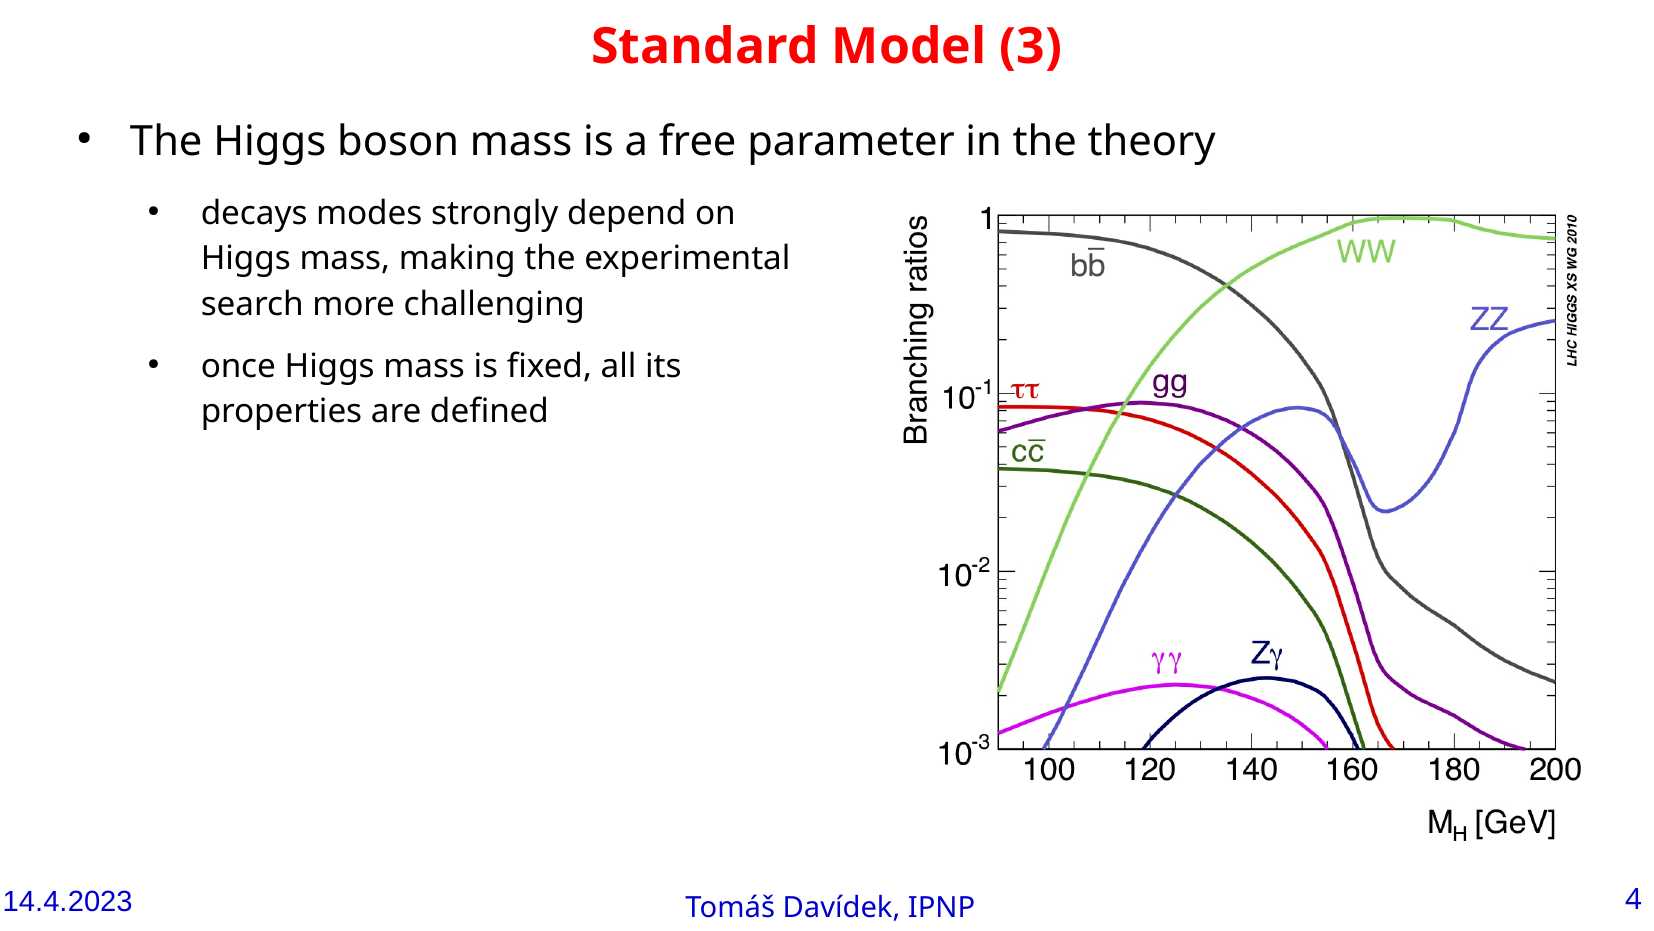

# Standard Model (3)
The Higgs boson mass is a free parameter in the theory
decays modes strongly depend on Higgs mass, making the experimental search more challenging
once Higgs mass is fixed, all its properties are defined
4
T.Davidek, IPNP